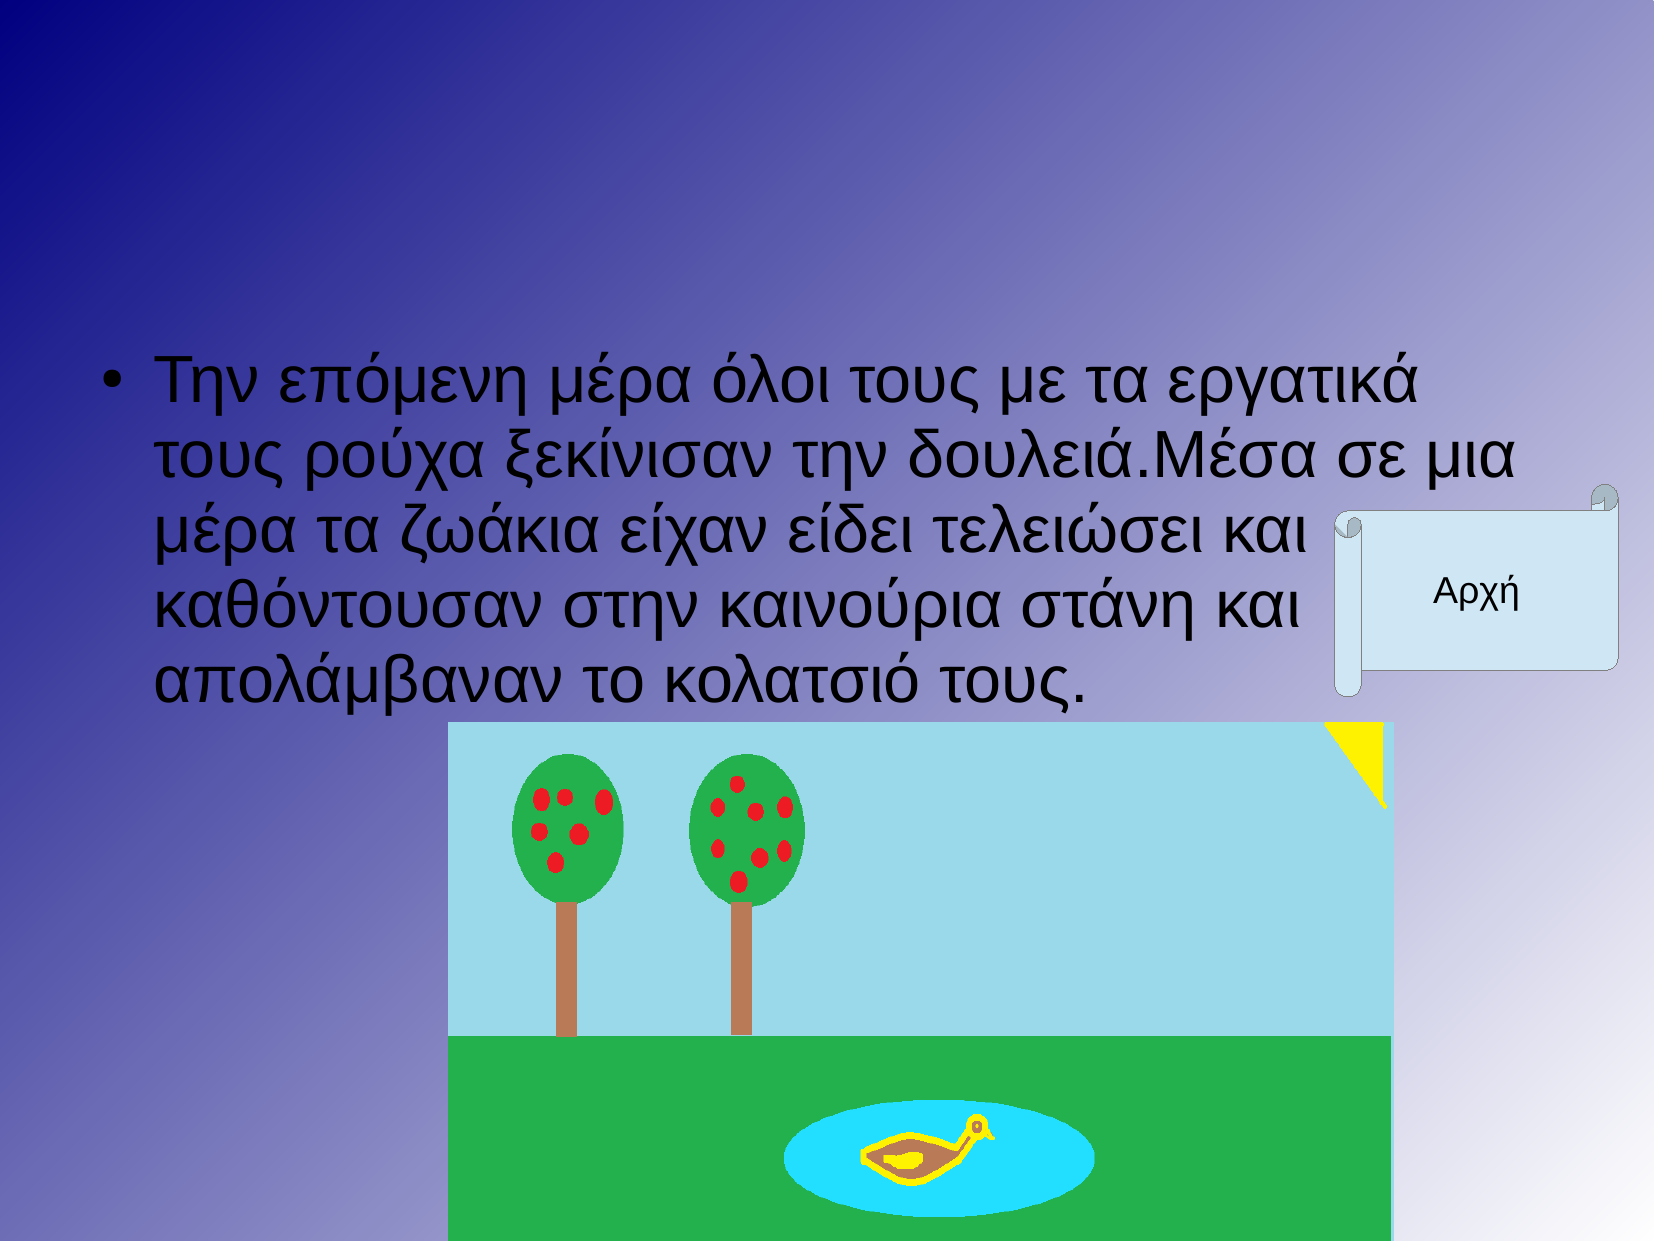

#
Την επόμενη μέρα όλοι τους με τα εργατικά τους ρούχα ξεκίνισαν την δουλειά.Μέσα σε μια μέρα τα ζωάκια είχαν είδει τελειώσει και καθόντουσαν στην καινούρια στάνη και απολάμβαναν το κολατσιό τους.
Αρχή